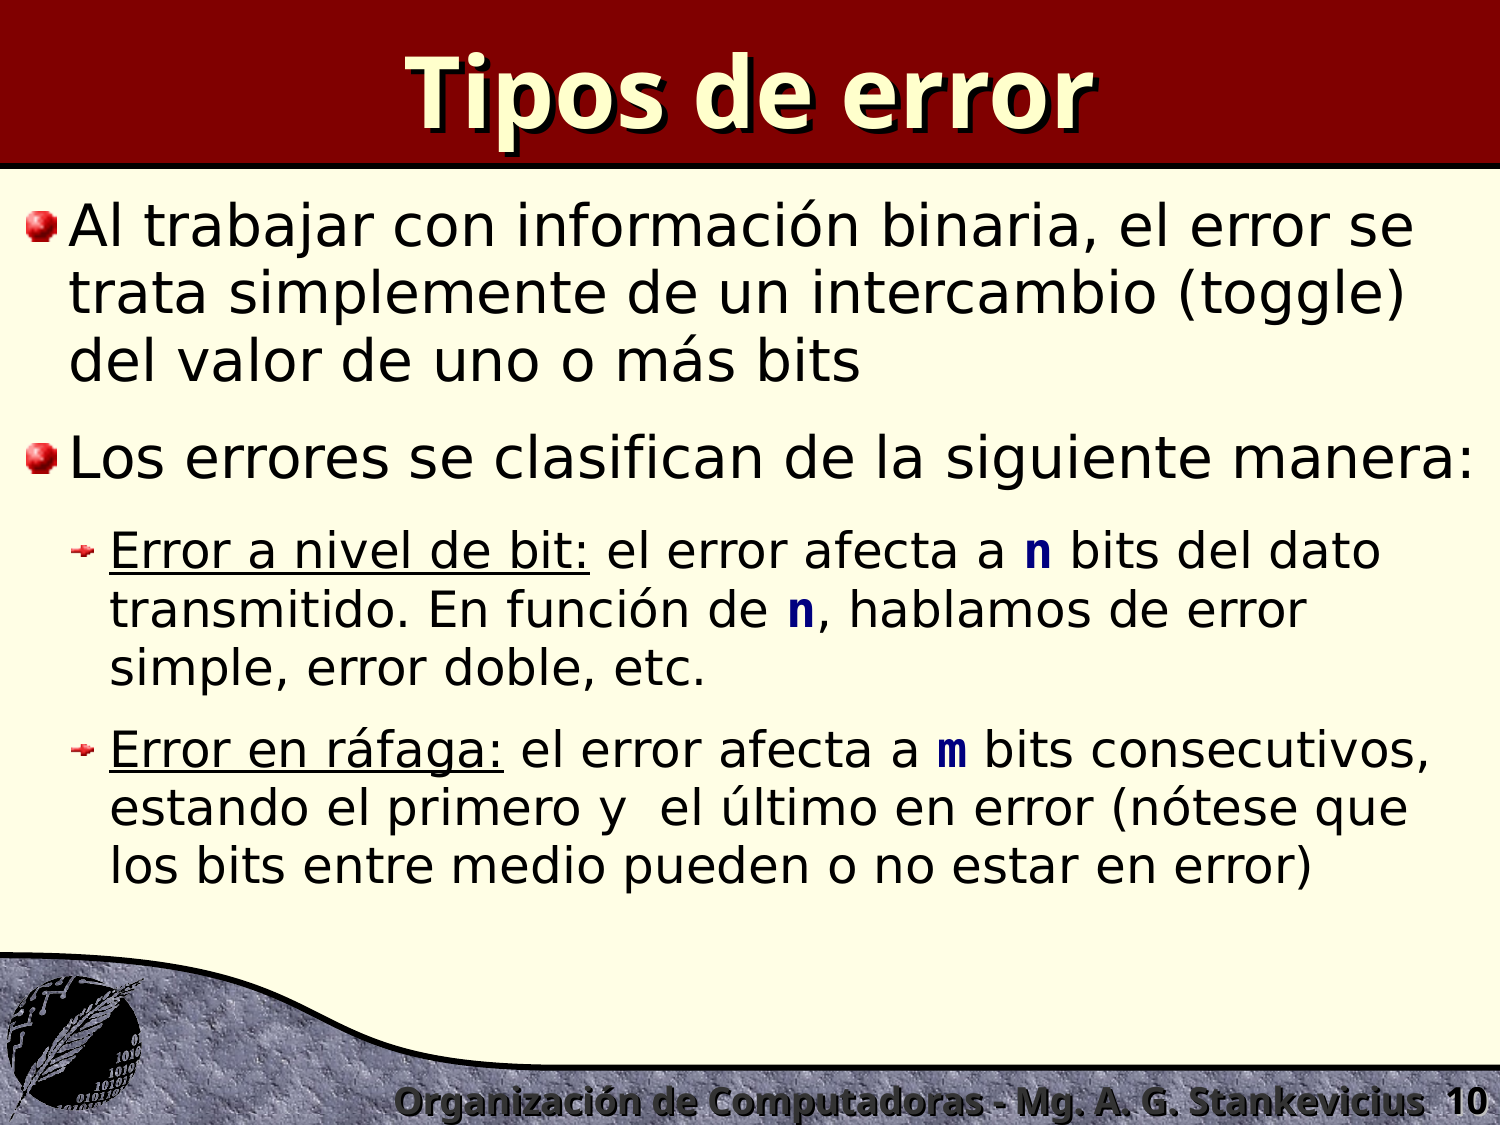

# Tipos de error
Al trabajar con información binaria, el error se trata simplemente de un intercambio (toggle) del valor de uno o más bits
Los errores se clasifican de la siguiente manera:
Error a nivel de bit: el error afecta a n bits del dato transmitido. En función de n, hablamos de error simple, error doble, etc.
Error en ráfaga: el error afecta a m bits consecutivos, estando el primero y el último en error (nótese que los bits entre medio pueden o no estar en error)
10